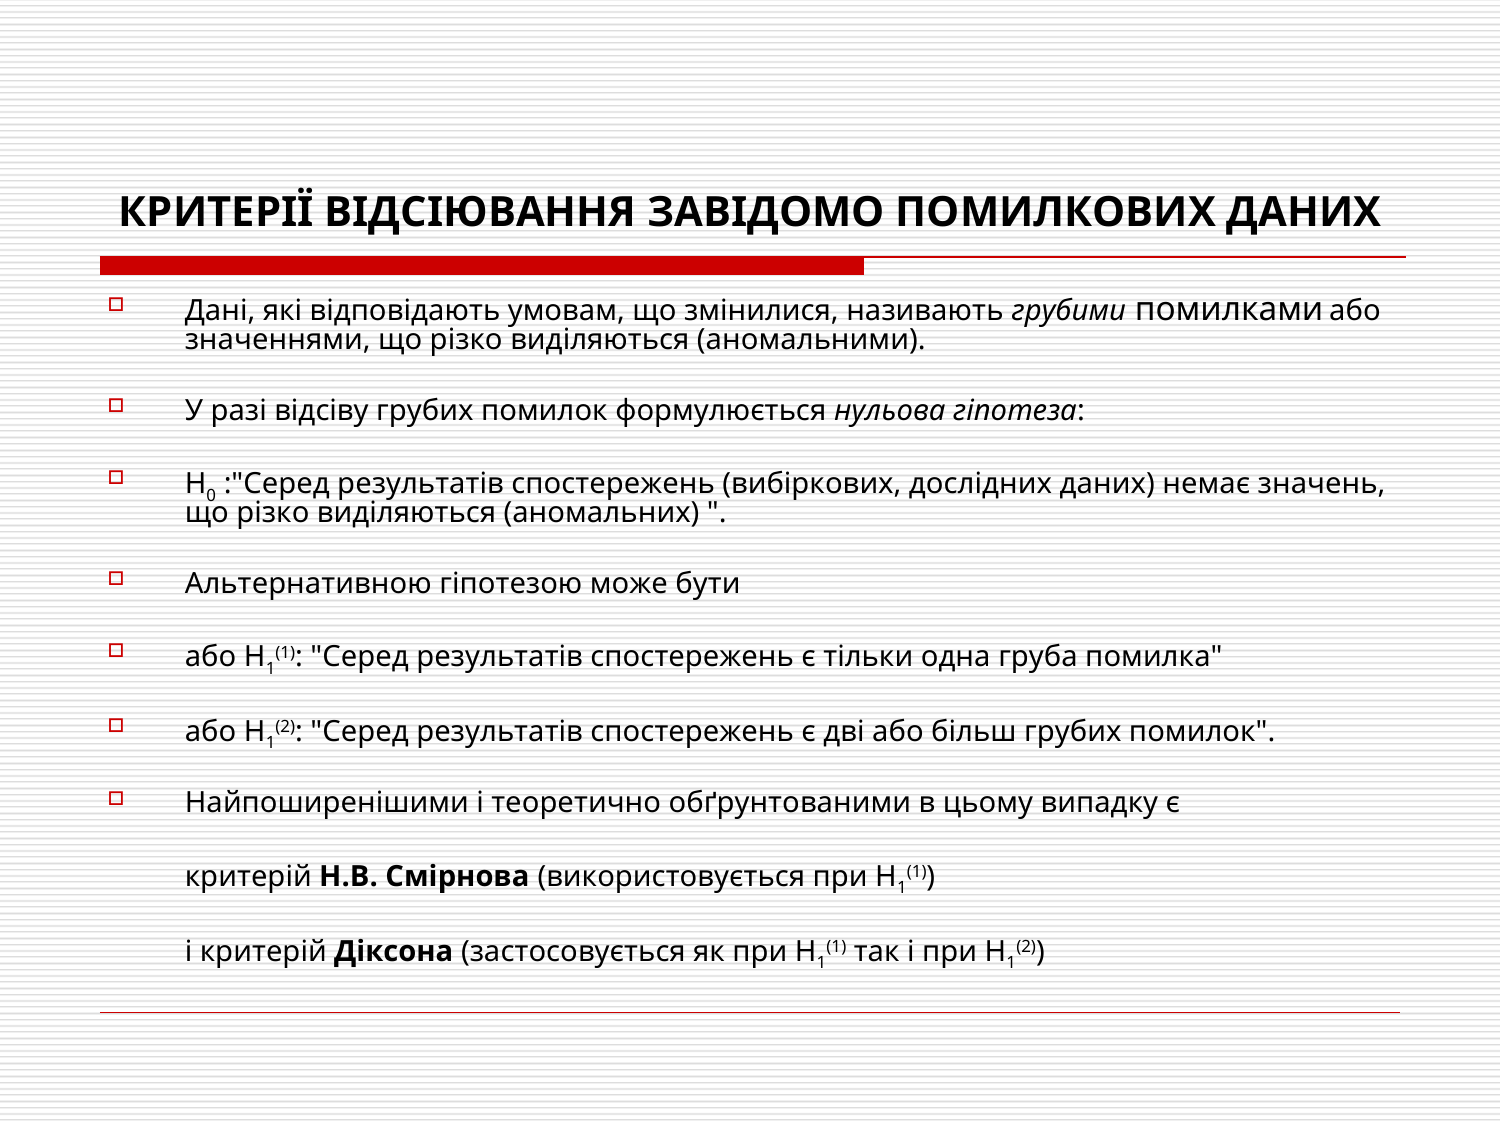

# КРИТЕРІЇ ВІДСІЮВАННЯ ЗАВІДОМО ПОМИЛКОВИХ ДАНИХ
Дані, які відповідають умовам, що змінилися, називають грубими помилками або значеннями, що різко виділяються (аномальними).
У разі відсіву грубих помилок формулюється нульова гіпотеза:
Н0 :"Серед результатів спостережень (вибіркових, дослідних даних) немає значень, що різко виділяються (аномальних) ".
Альтернативною гіпотезою може бути
або Н1(1): "Серед результатів спостережень є тільки одна груба помилка"
або Н1(2): "Серед результатів спостережень є дві або більш грубих помилок".
Найпоширенішими і теоретично обґрунтованими в цьому випадку є
	критерій Н.В. Смірнова (використовується при Н1(1))
	і критерій Діксона (застосовується як при Н1(1) так і при Н1(2))